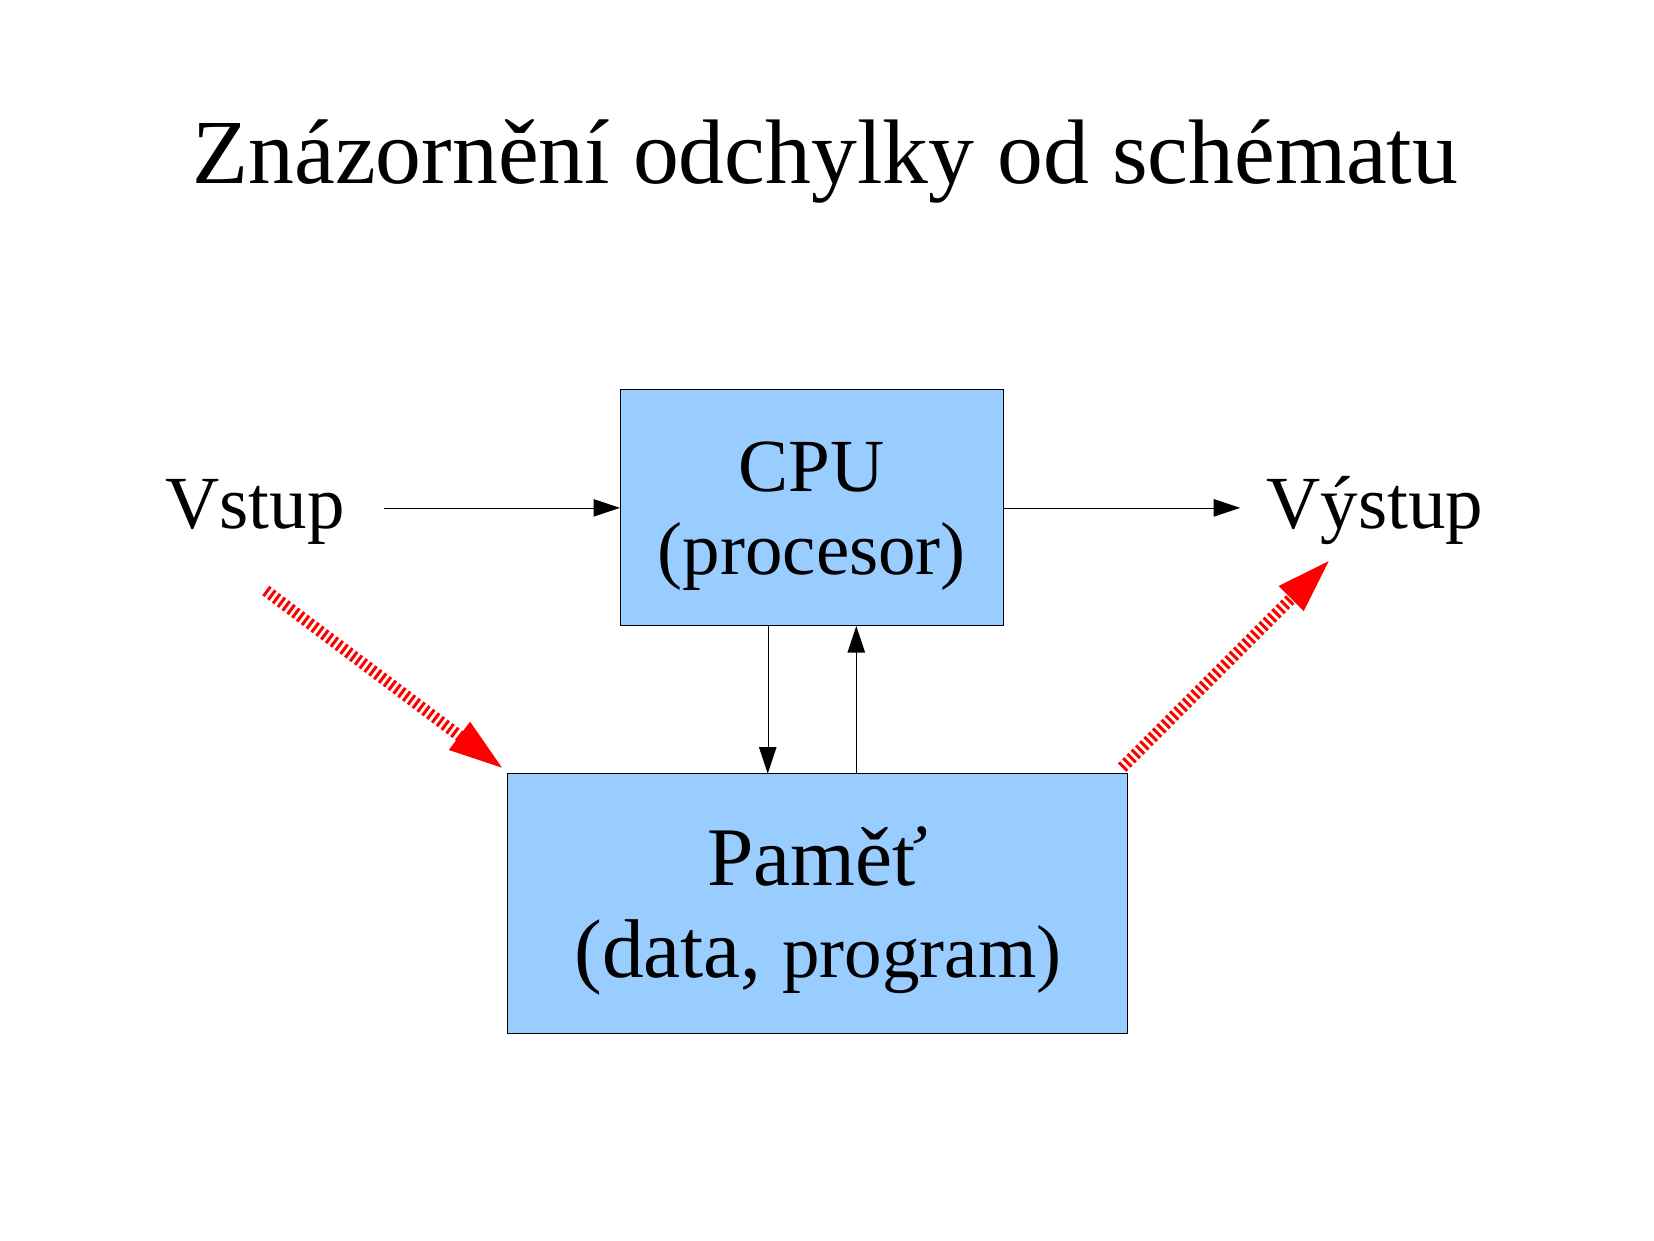

# Znázornění odchylky od schématu
CPU
(procesor)
Vstup
Výstup
Paměť
(data, program)